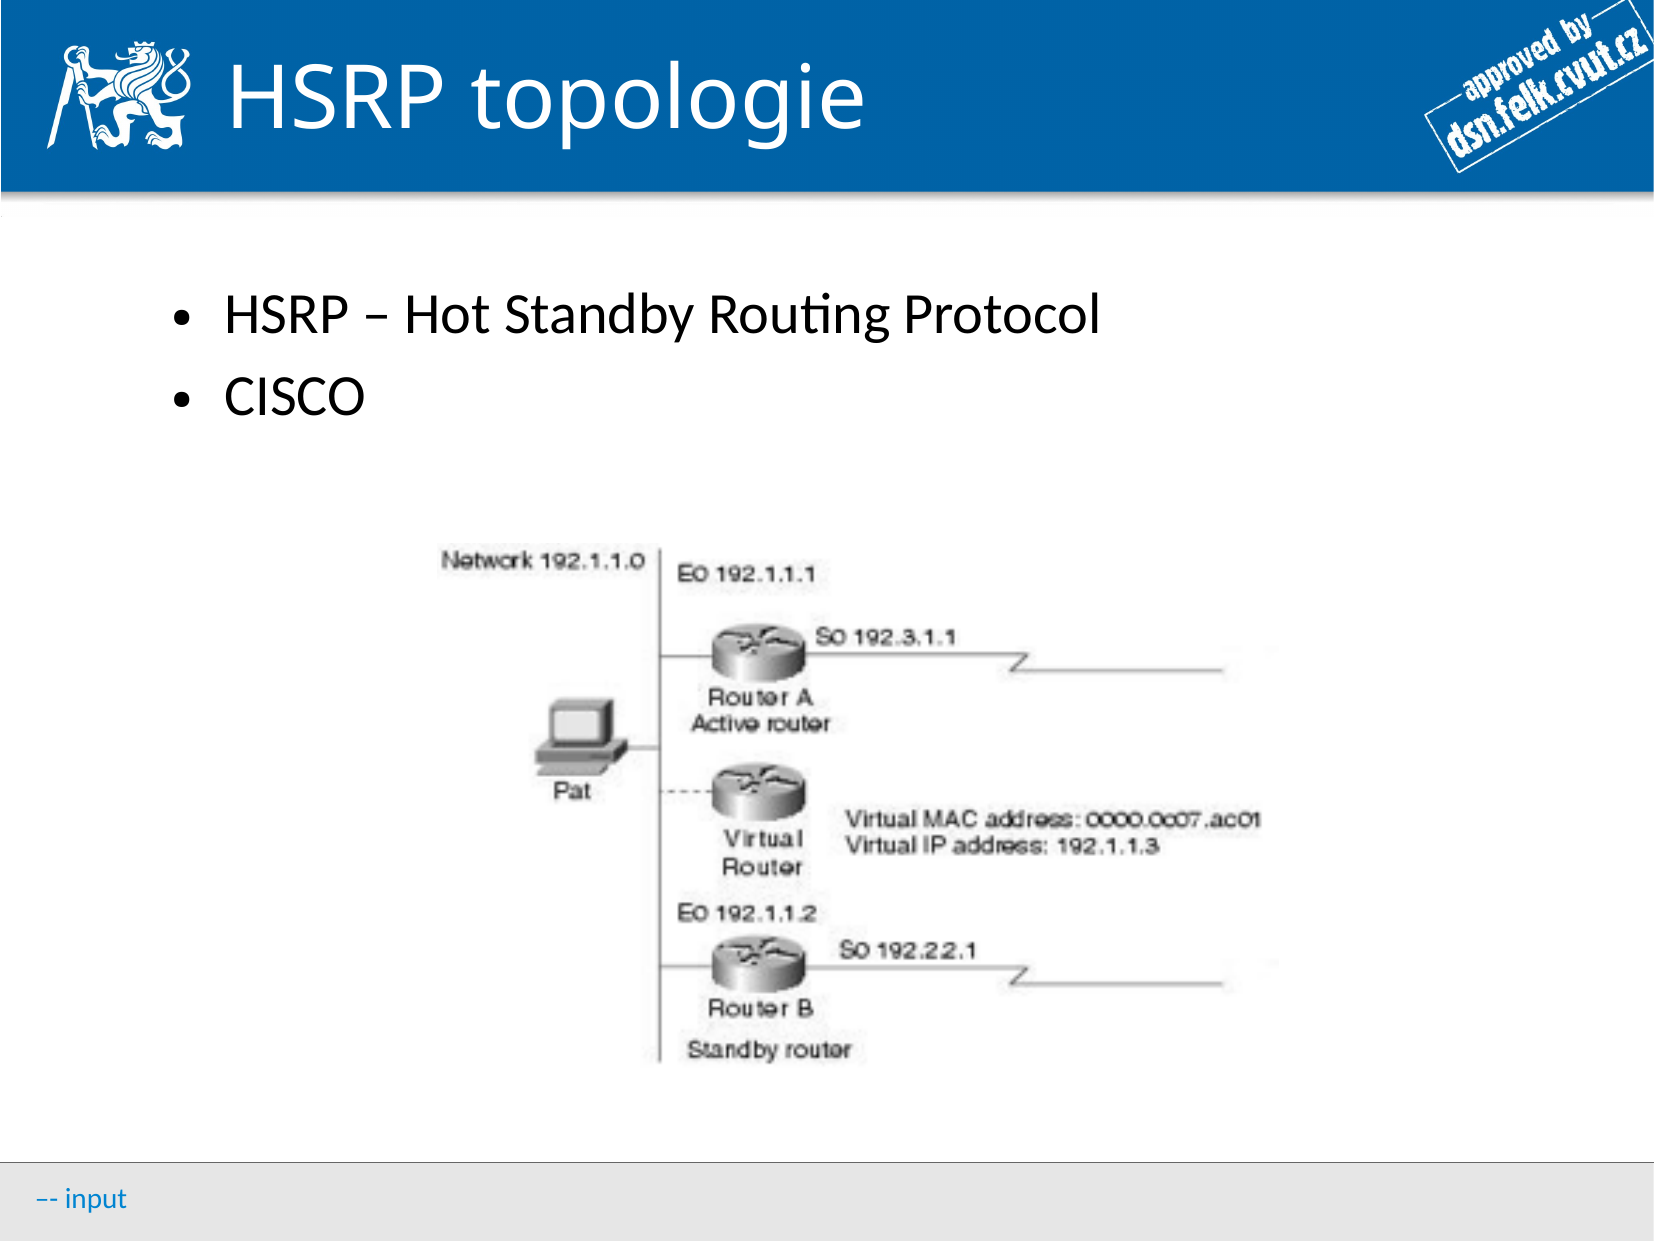

# HSRP topologie
HSRP – Hot Standby Routing Protocol
CISCO